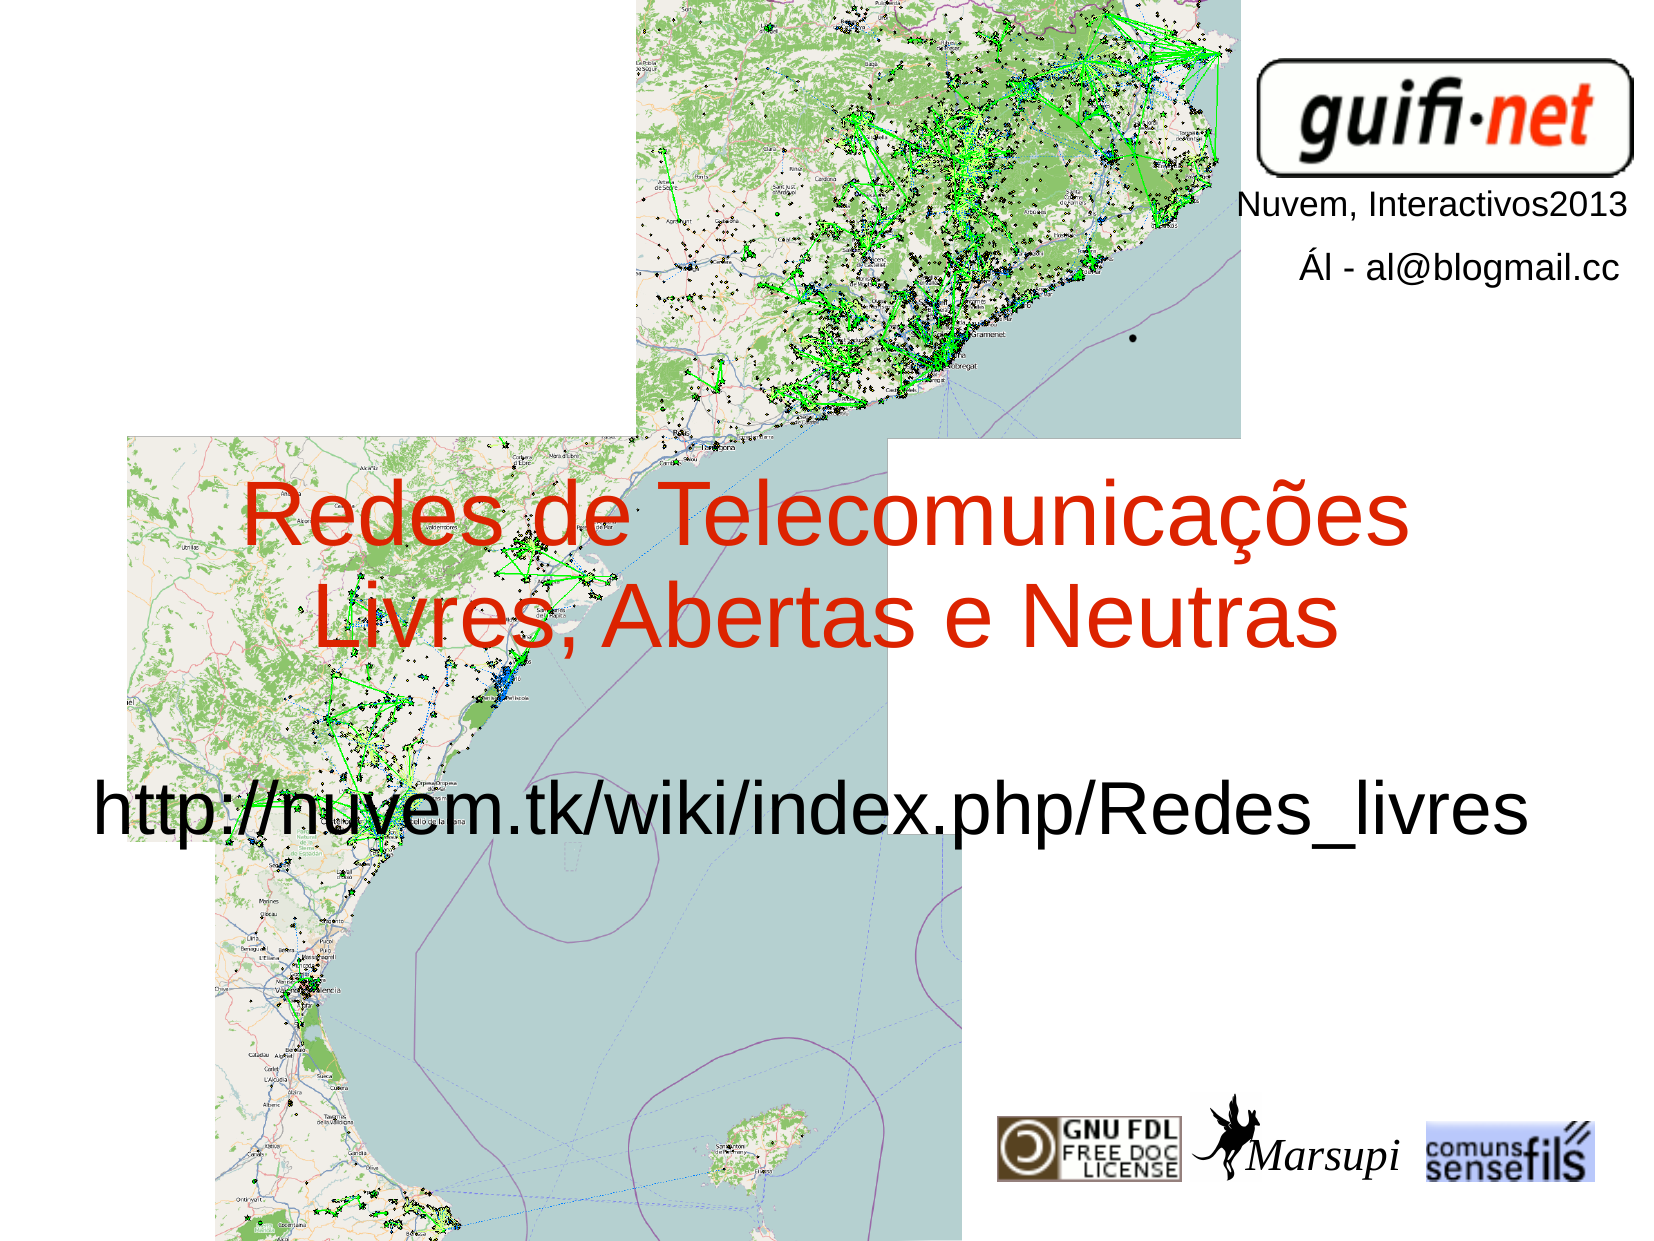

Nuvem, Interactivos2013
Ál - al@blogmail.cc
# Redes de Telecomunicações Livres, Abertas e Neutras
http://nuvem.tk/wiki/index.php/Redes_livres
Marsupi